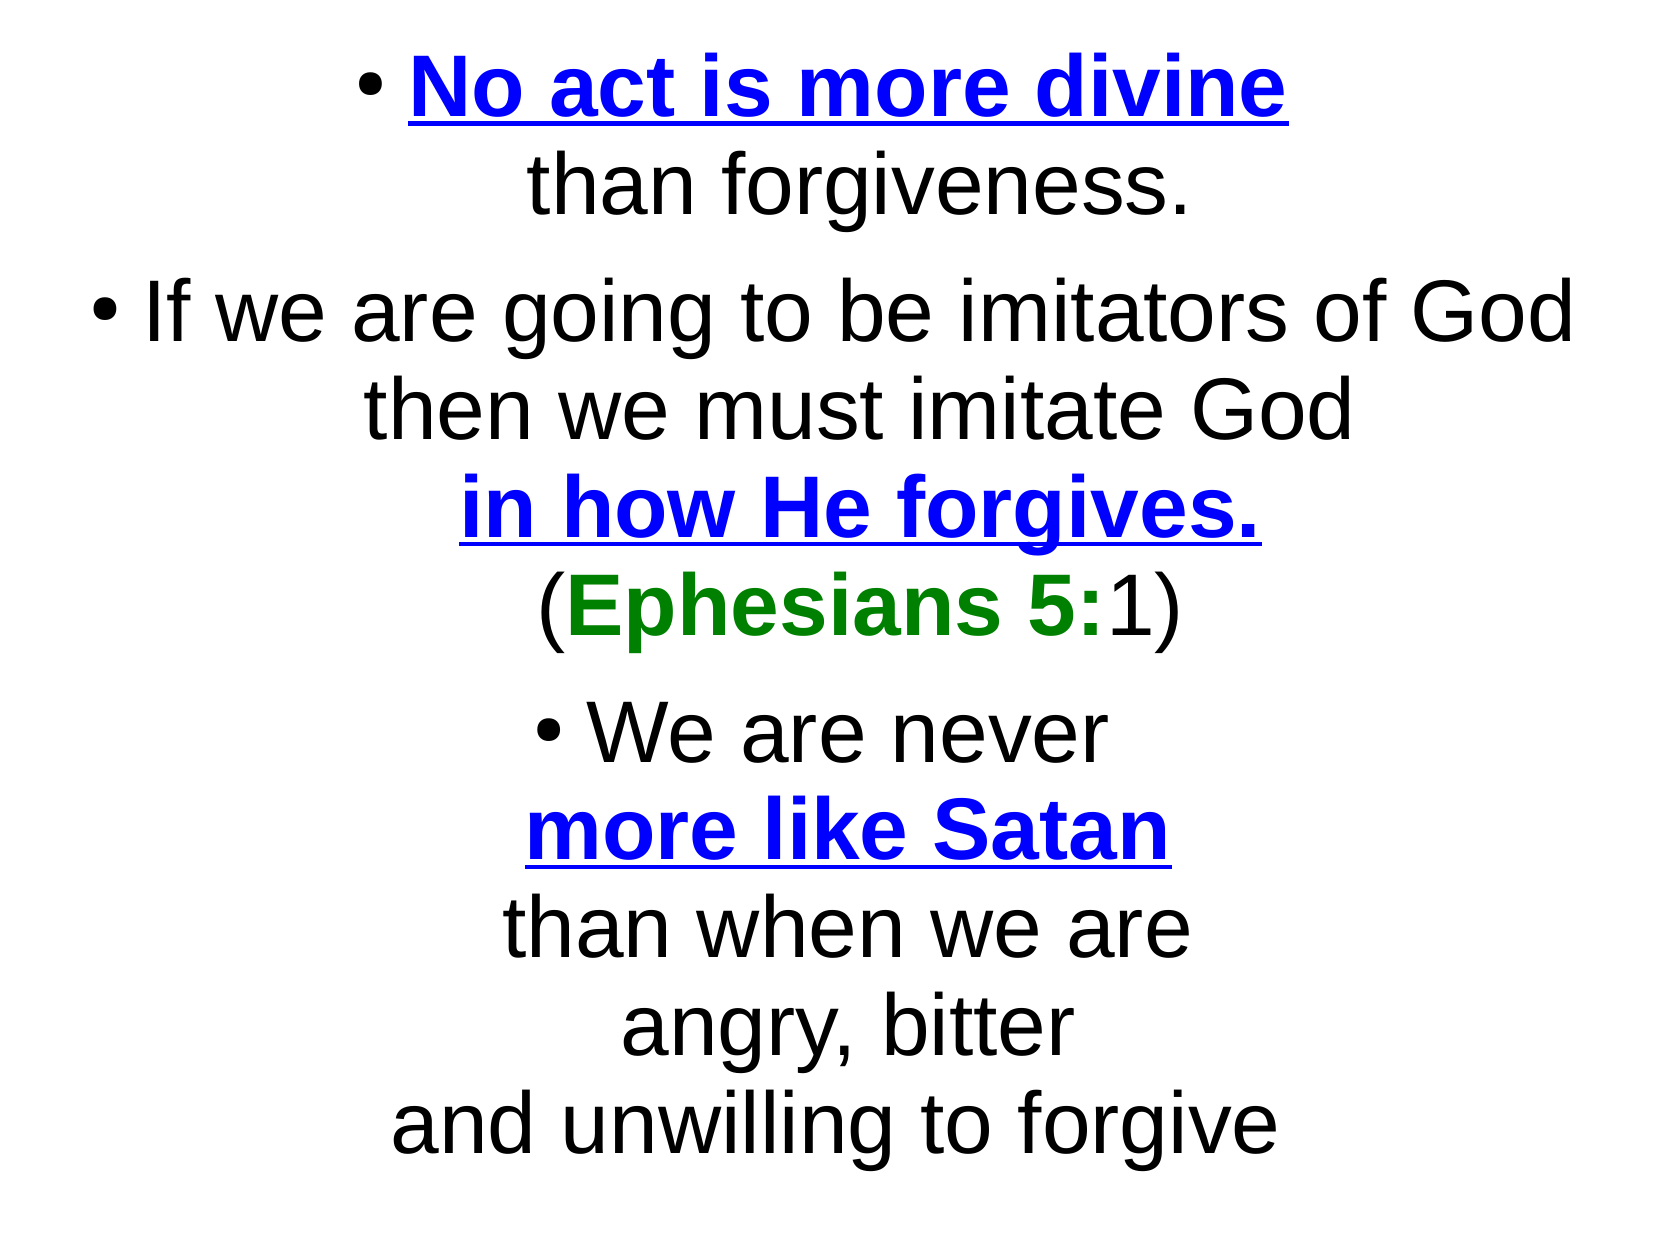

# No act is more divine than forgiveness.
If we are going to be imitators of God
 then we must imitate God
in how He forgives.
(Ephesians 5:1)
We are never
more like Satan
than when we are
angry, bitter
and unwilling to forgive